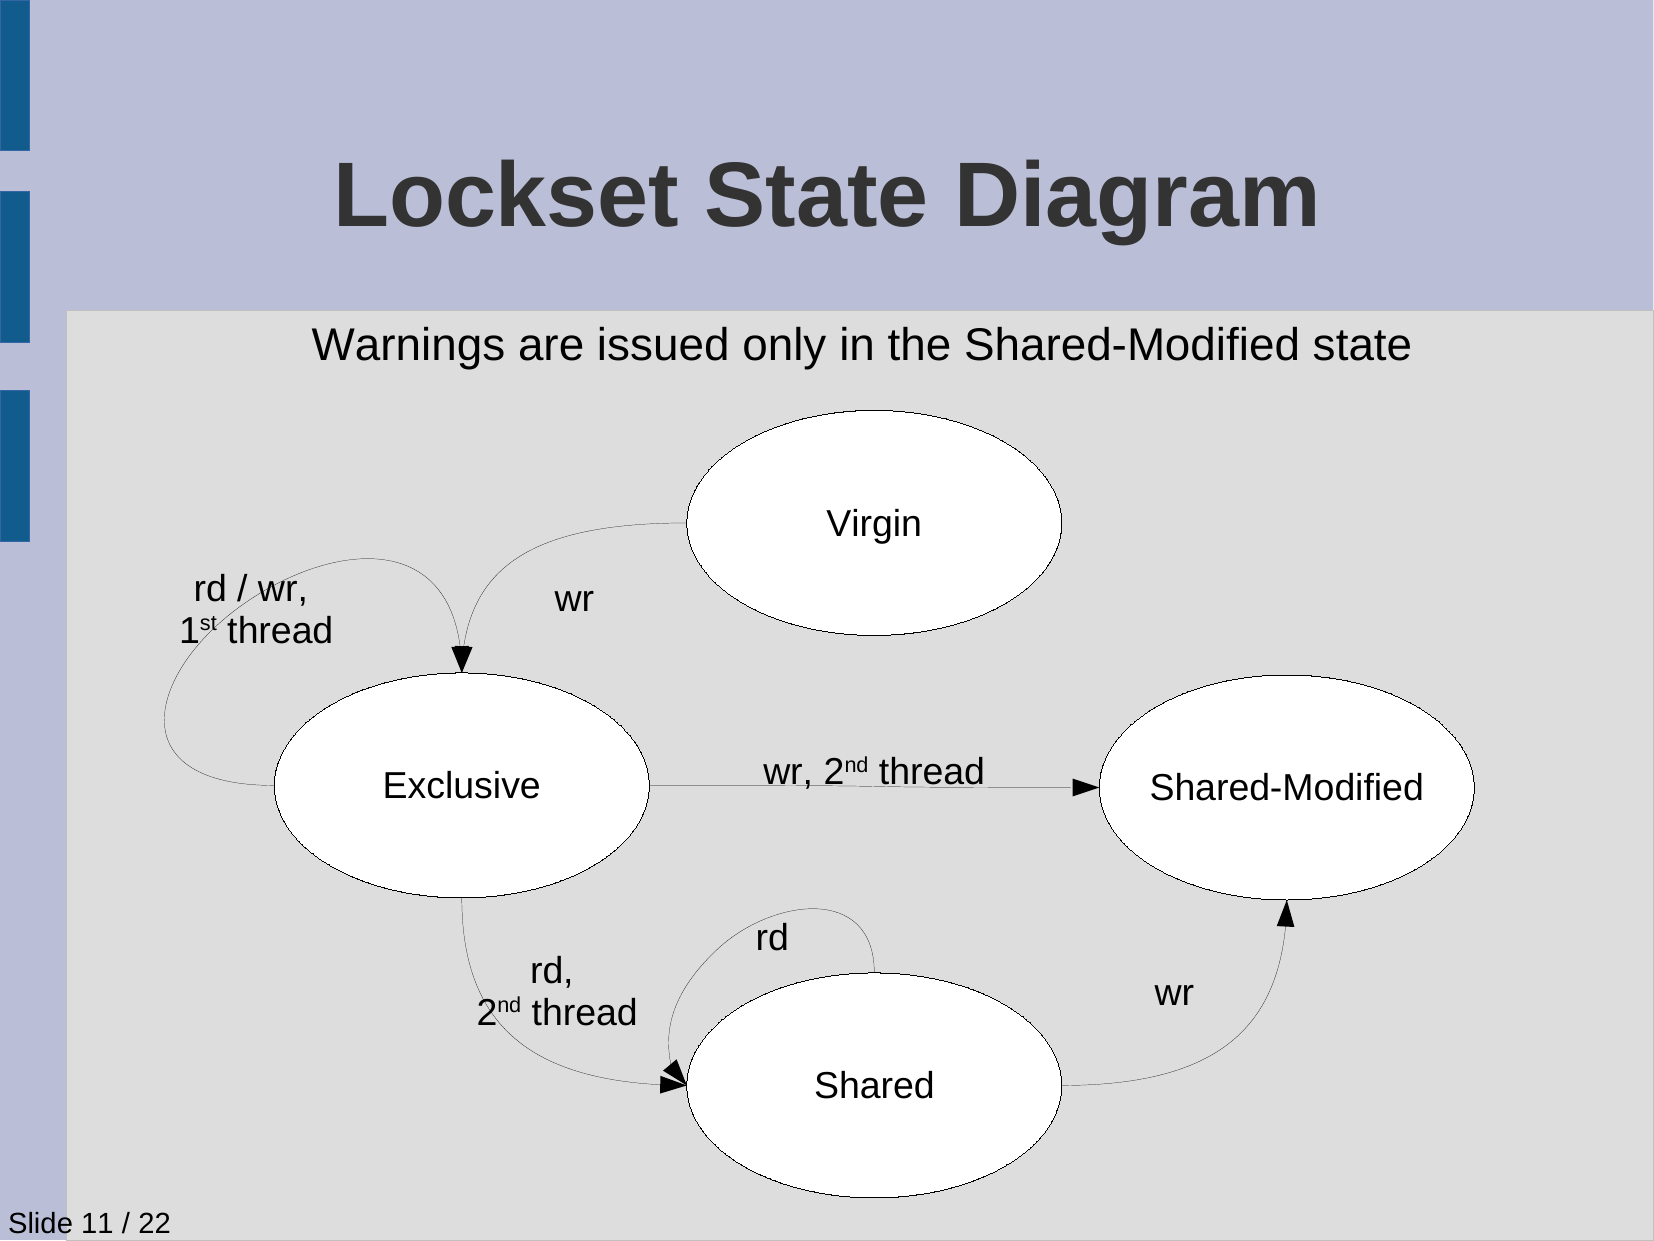

# Lockset State Diagram
Warnings are issued only in the Shared-Modified state
Virgin
Exclusive
Shared-Modified
Shared
Slide 11 / 22